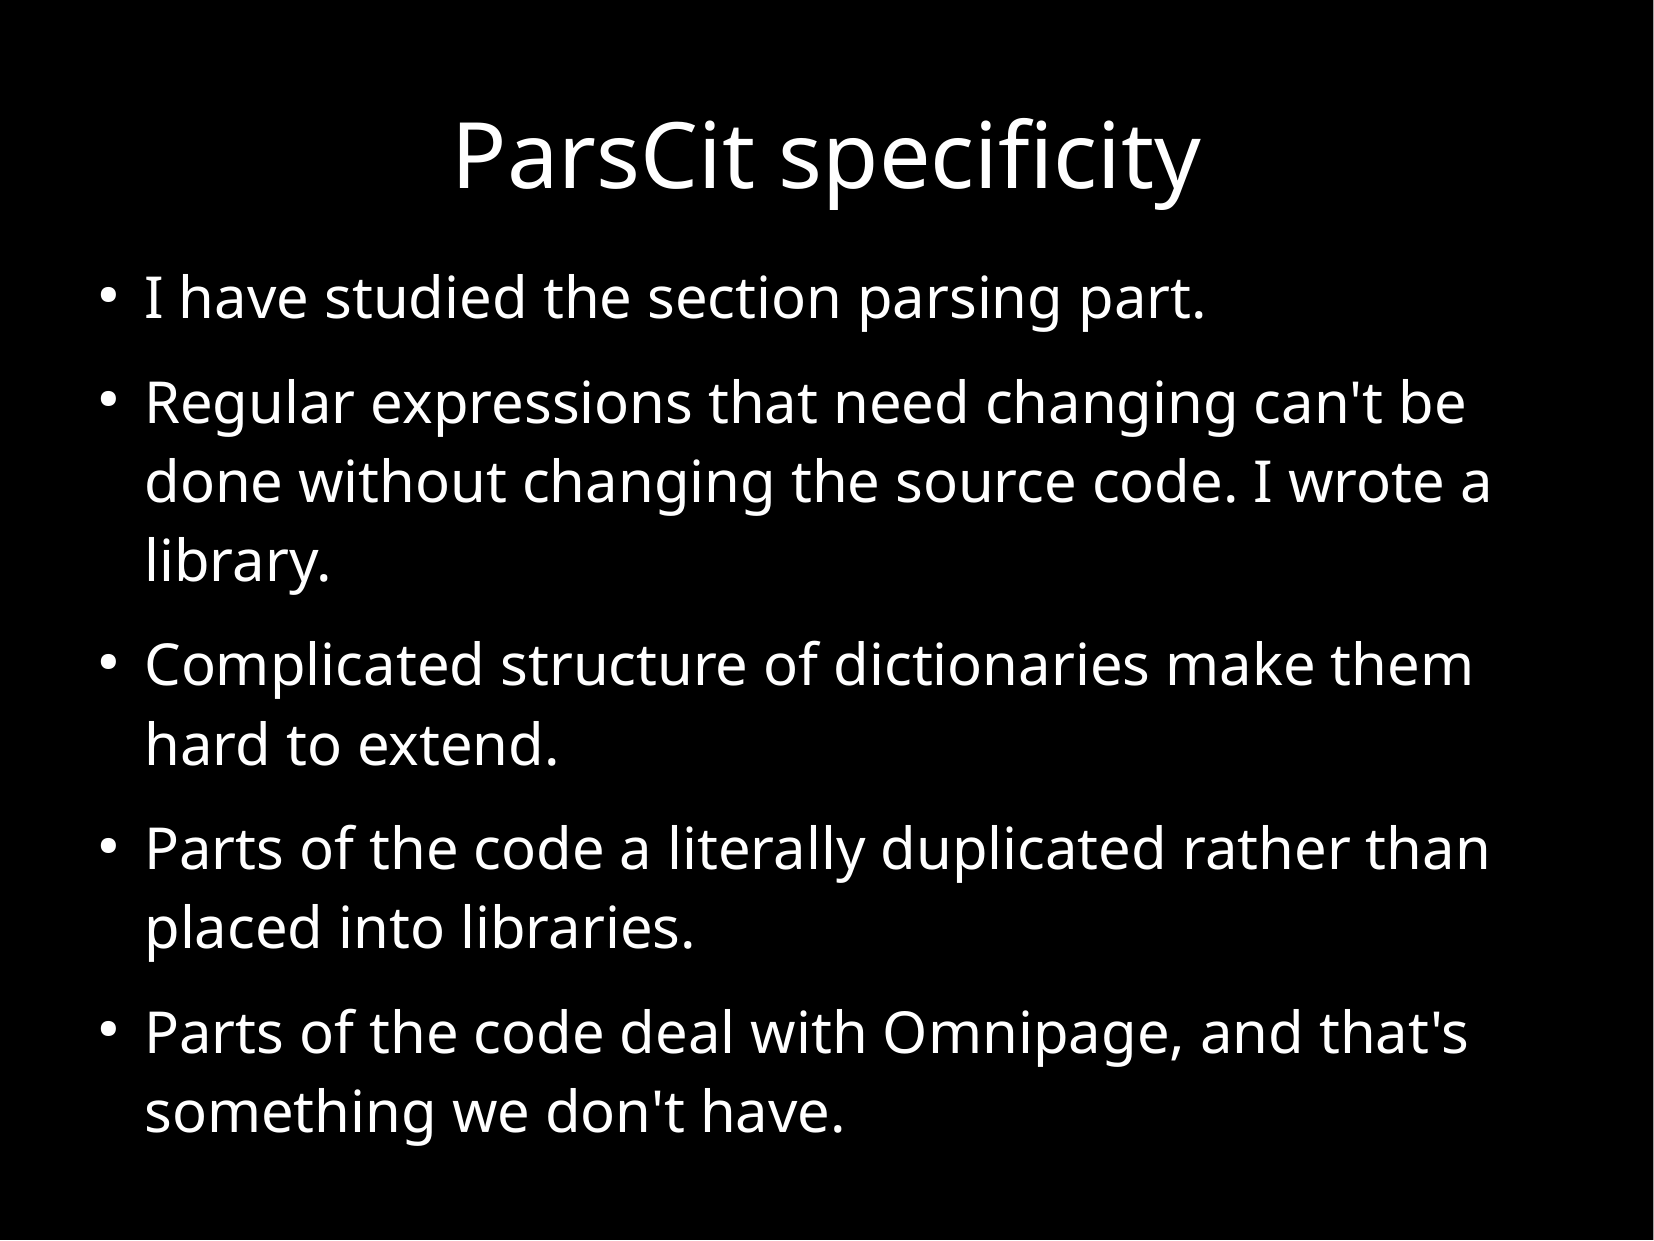

# ParsCit specificity
I have studied the section parsing part.
Regular expressions that need changing can't be done without changing the source code. I wrote a library.
Complicated structure of dictionaries make them hard to extend.
Parts of the code a literally duplicated rather than placed into libraries.
Parts of the code deal with Omnipage, and that's something we don't have.